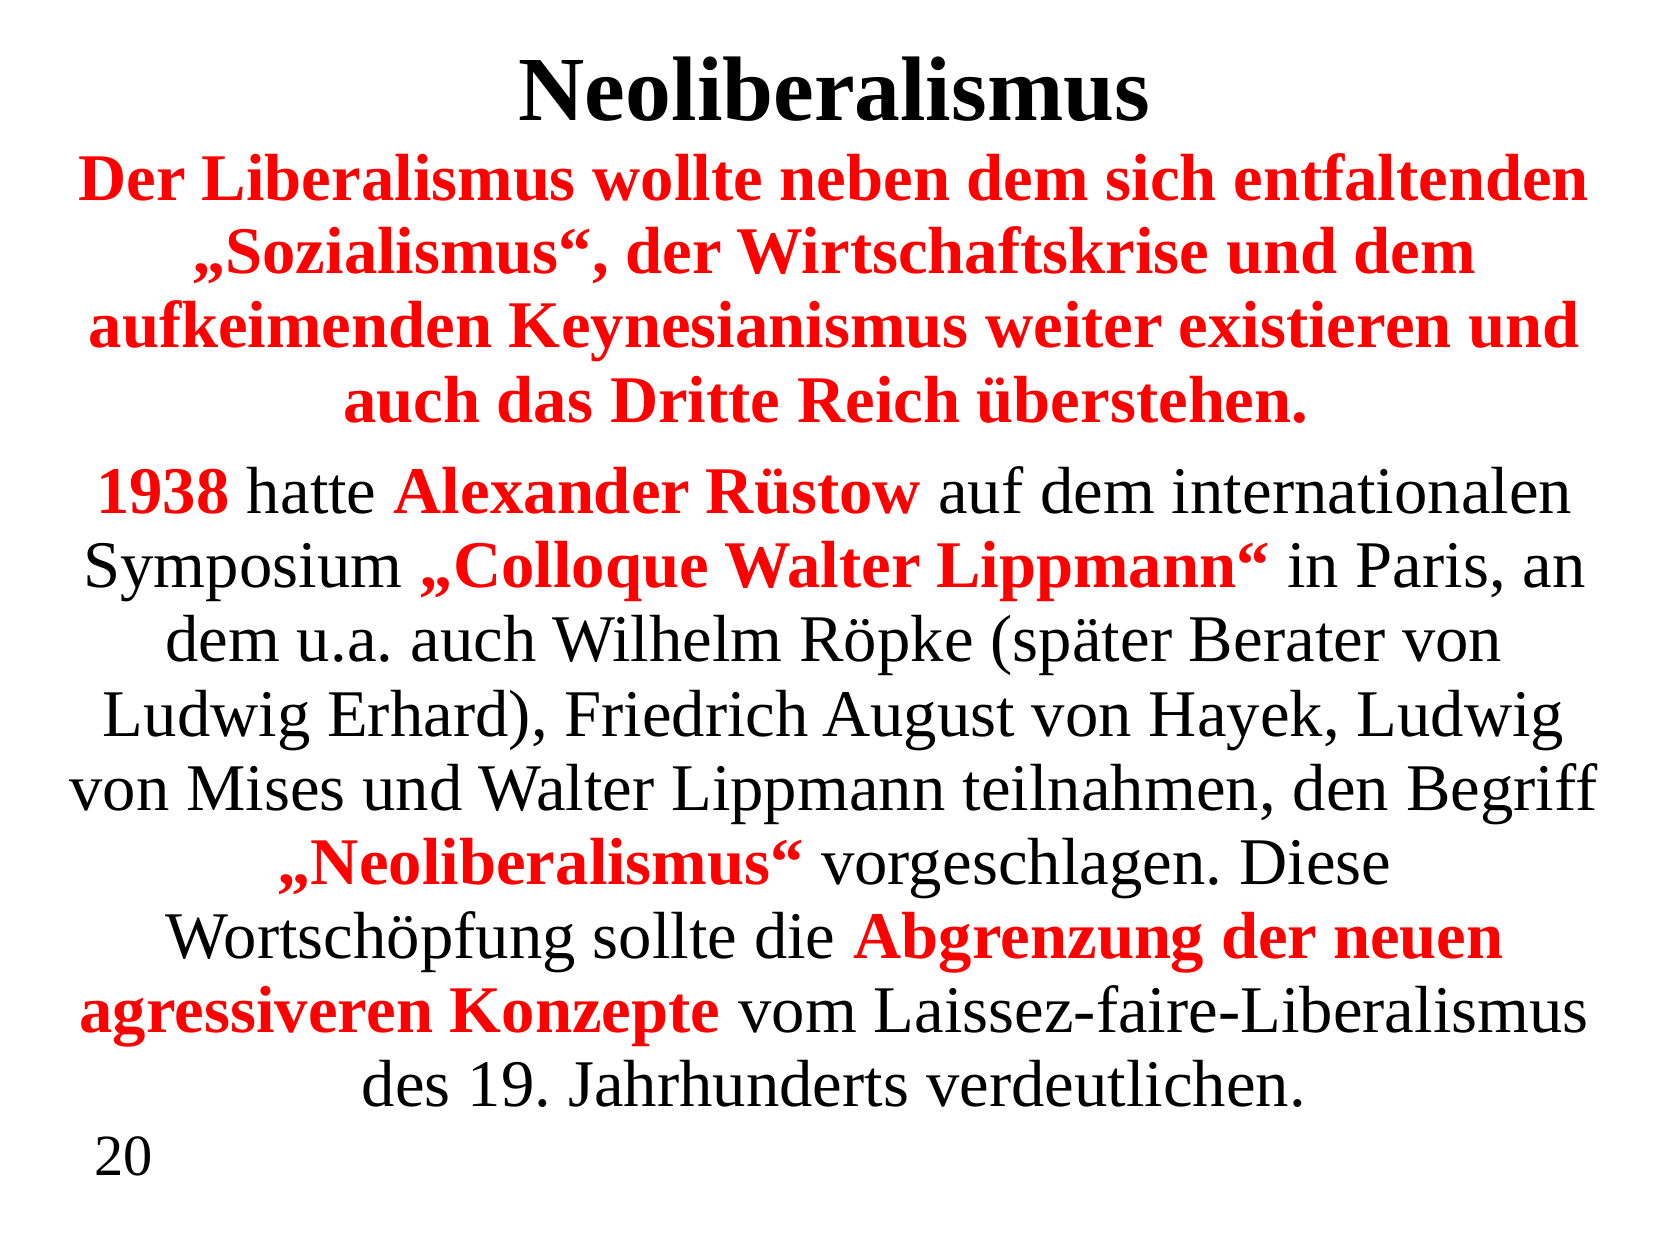

Neoliberalismus
Der Liberalismus wollte neben dem sich entfaltenden „Sozialismus“, der Wirtschaftskrise und dem aufkeimenden Keynesianismus weiter existieren und auch das Dritte Reich überstehen.
1938 hatte Alexander Rüstow auf dem internationalen Symposium „Colloque Walter Lippmann“ in Paris, an dem u.a. auch Wilhelm Röpke (später Berater von Ludwig Erhard), Friedrich August von Hayek, Ludwig von Mises und Walter Lippmann teilnahmen, den Begriff „Neoliberalismus“ vorgeschlagen. Diese Wortschöpfung sollte die Abgrenzung der neuen agressiveren Konzepte vom Laissez-faire-Liberalismus des 19. Jahrhunderts verdeutlichen.